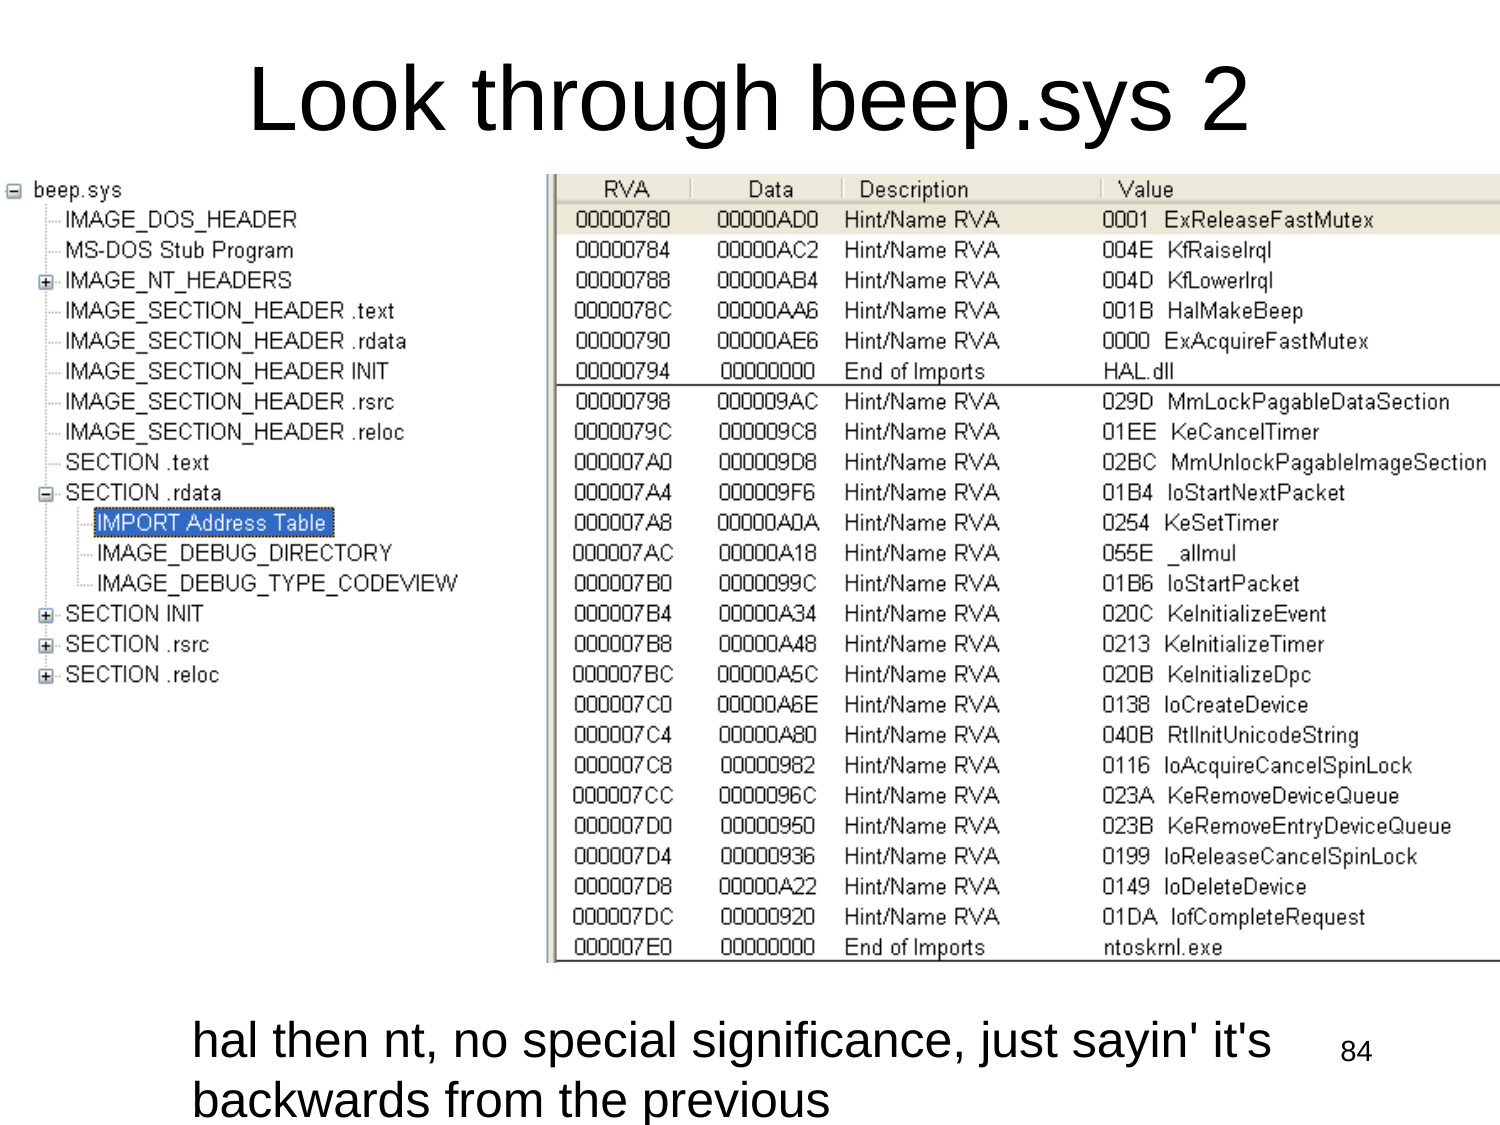

# Look through beep.sys 2
hal then nt, no special significance, just sayin' it's
backwards from the previous